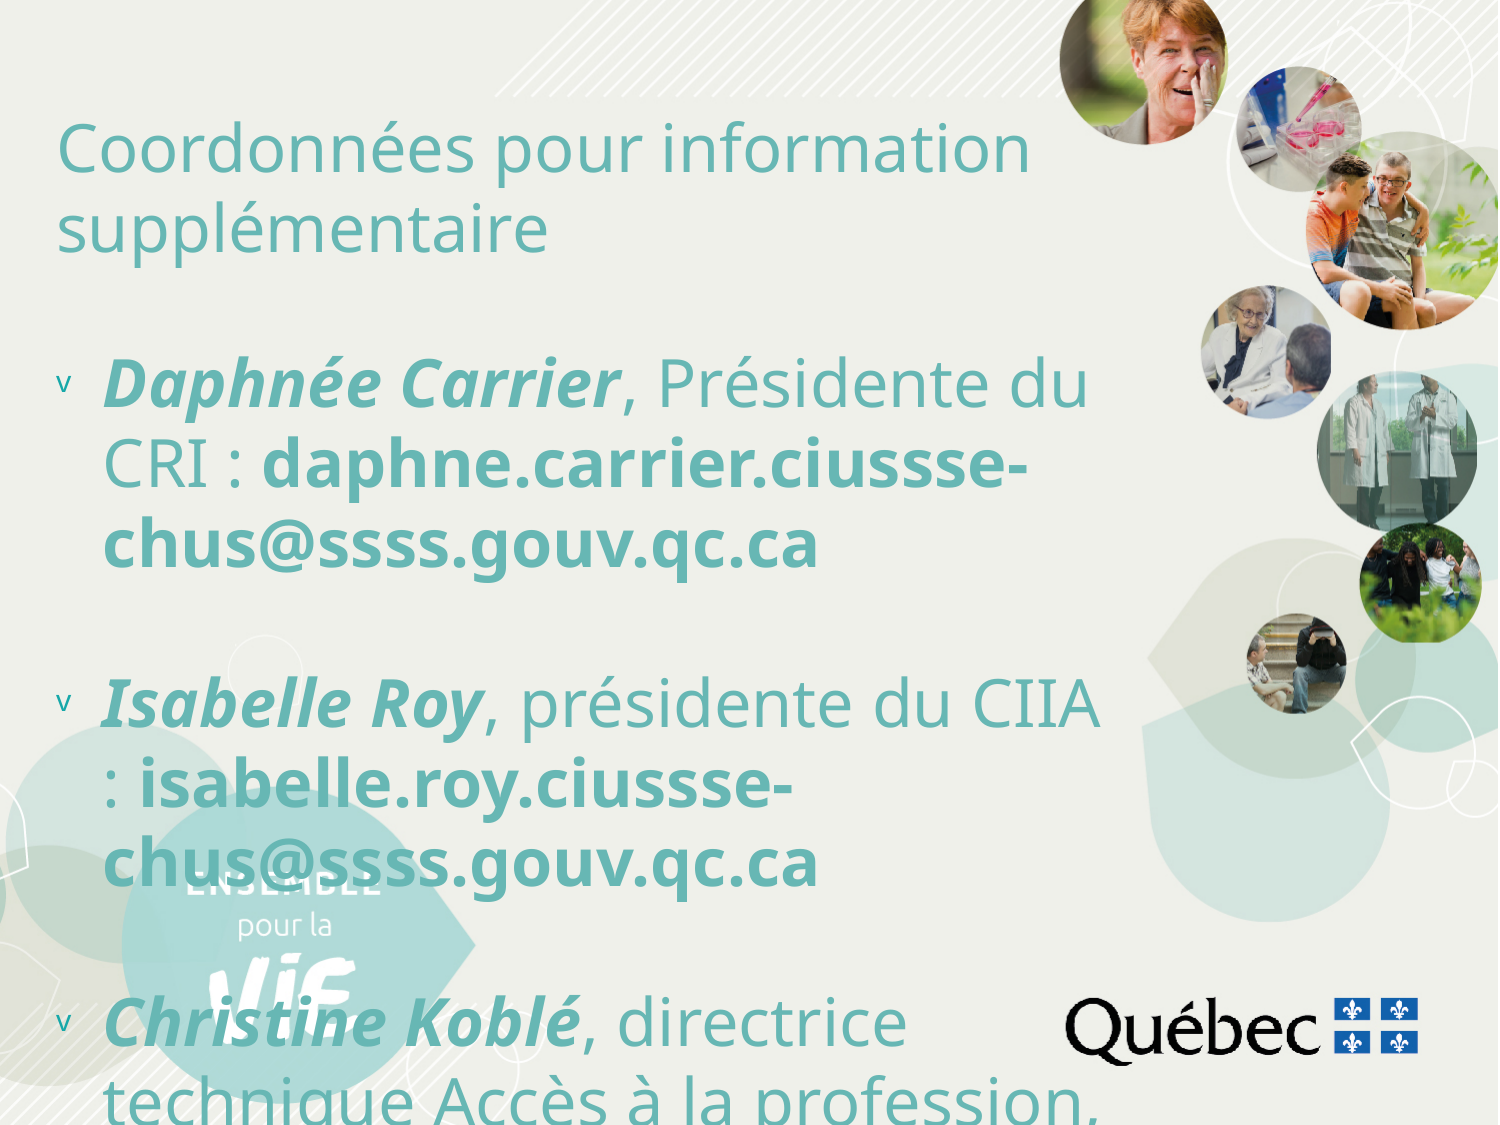

# Coordonnées pour information supplémentaire
Daphnée Carrier, Présidente du CRI : daphne.carrier.ciussse-chus@ssss.gouv.qc.ca
Isabelle Roy, présidente du CIIA : isabelle.roy.ciussse-chus@ssss.gouv.qc.ca
Christine Koblé, directrice technique Accès à la profession, Tableau de l’Ordre et formation de l’OIIAQ : ckoble@oiiaq.org